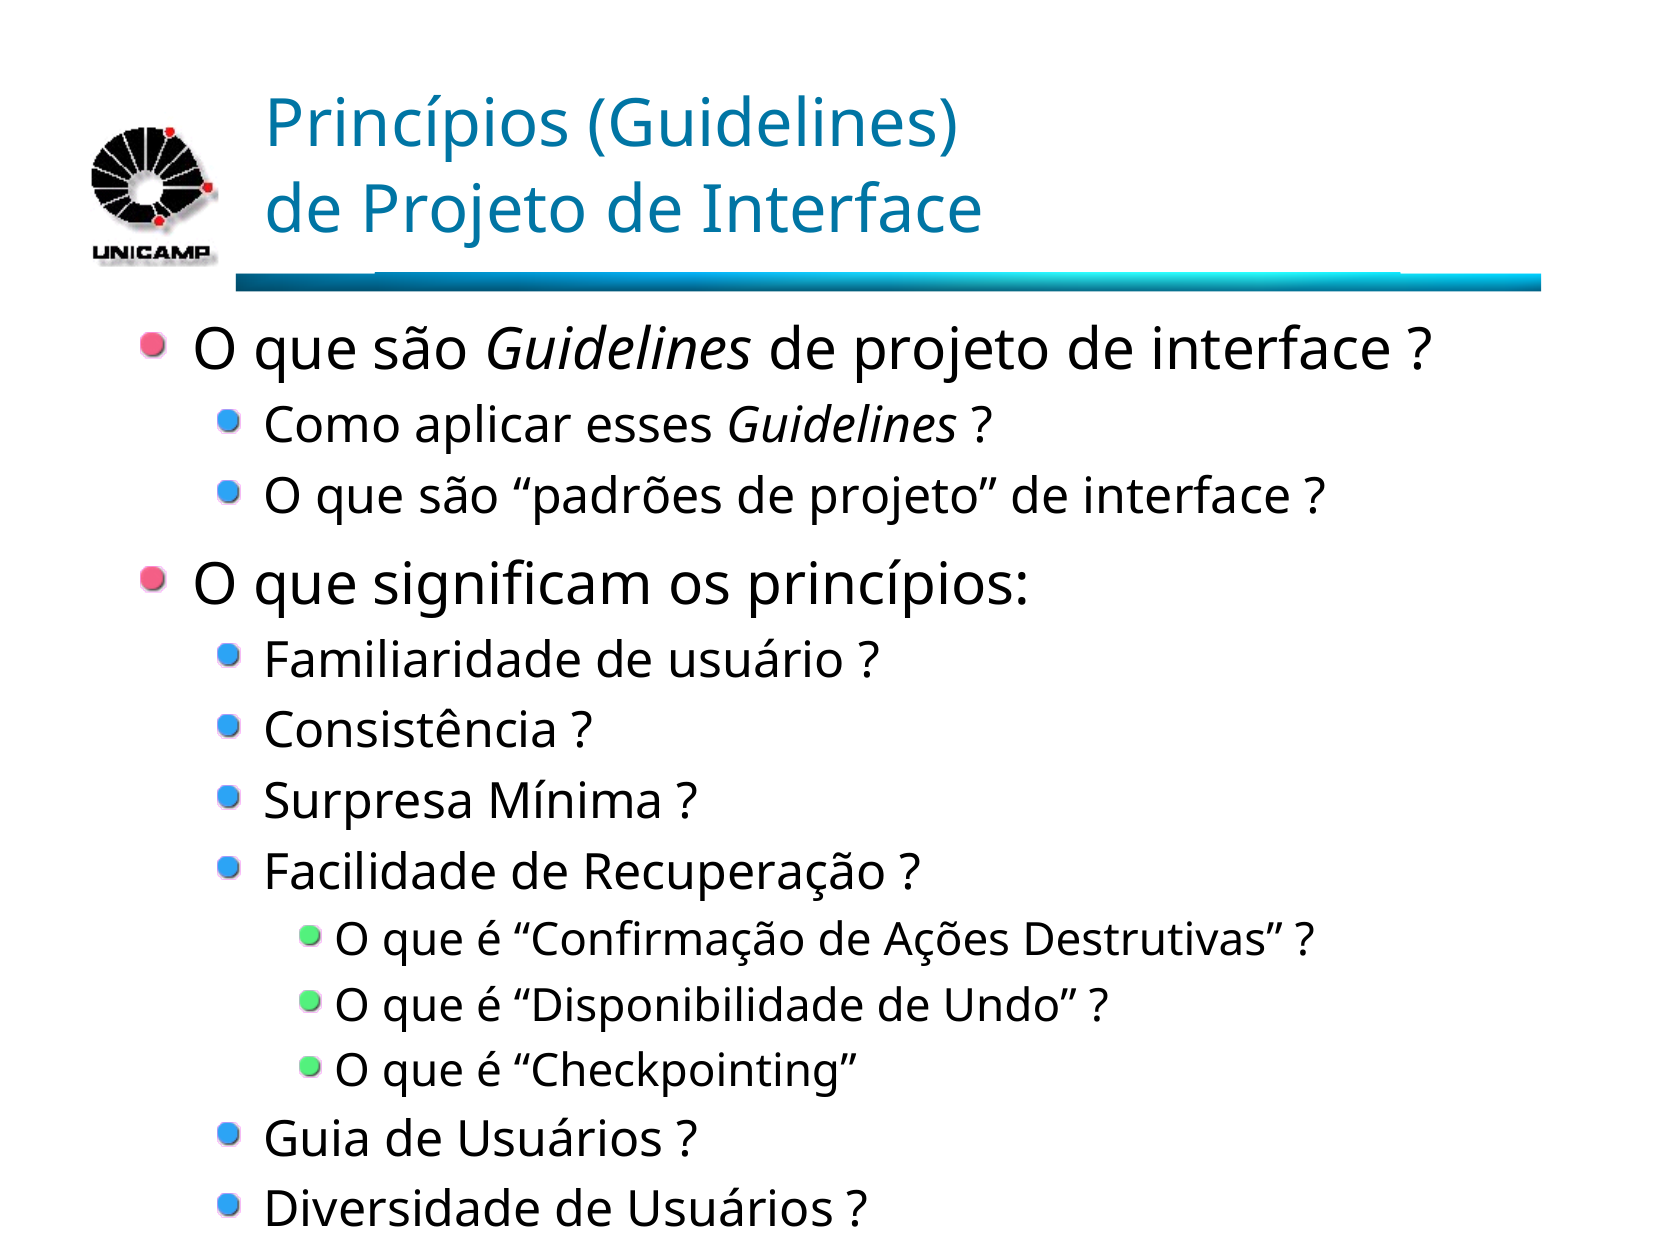

# Princípios (Guidelines) de Projeto de Interface
O que são Guidelines de projeto de interface ?
Como aplicar esses Guidelines ?
O que são “padrões de projeto” de interface ?
O que significam os princípios:
Familiaridade de usuário ?
Consistência ?
Surpresa Mínima ?
Facilidade de Recuperação ?
O que é “Confirmação de Ações Destrutivas” ?
O que é “Disponibilidade de Undo” ?
O que é “Checkpointing”
Guia de Usuários ?
Diversidade de Usuários ?